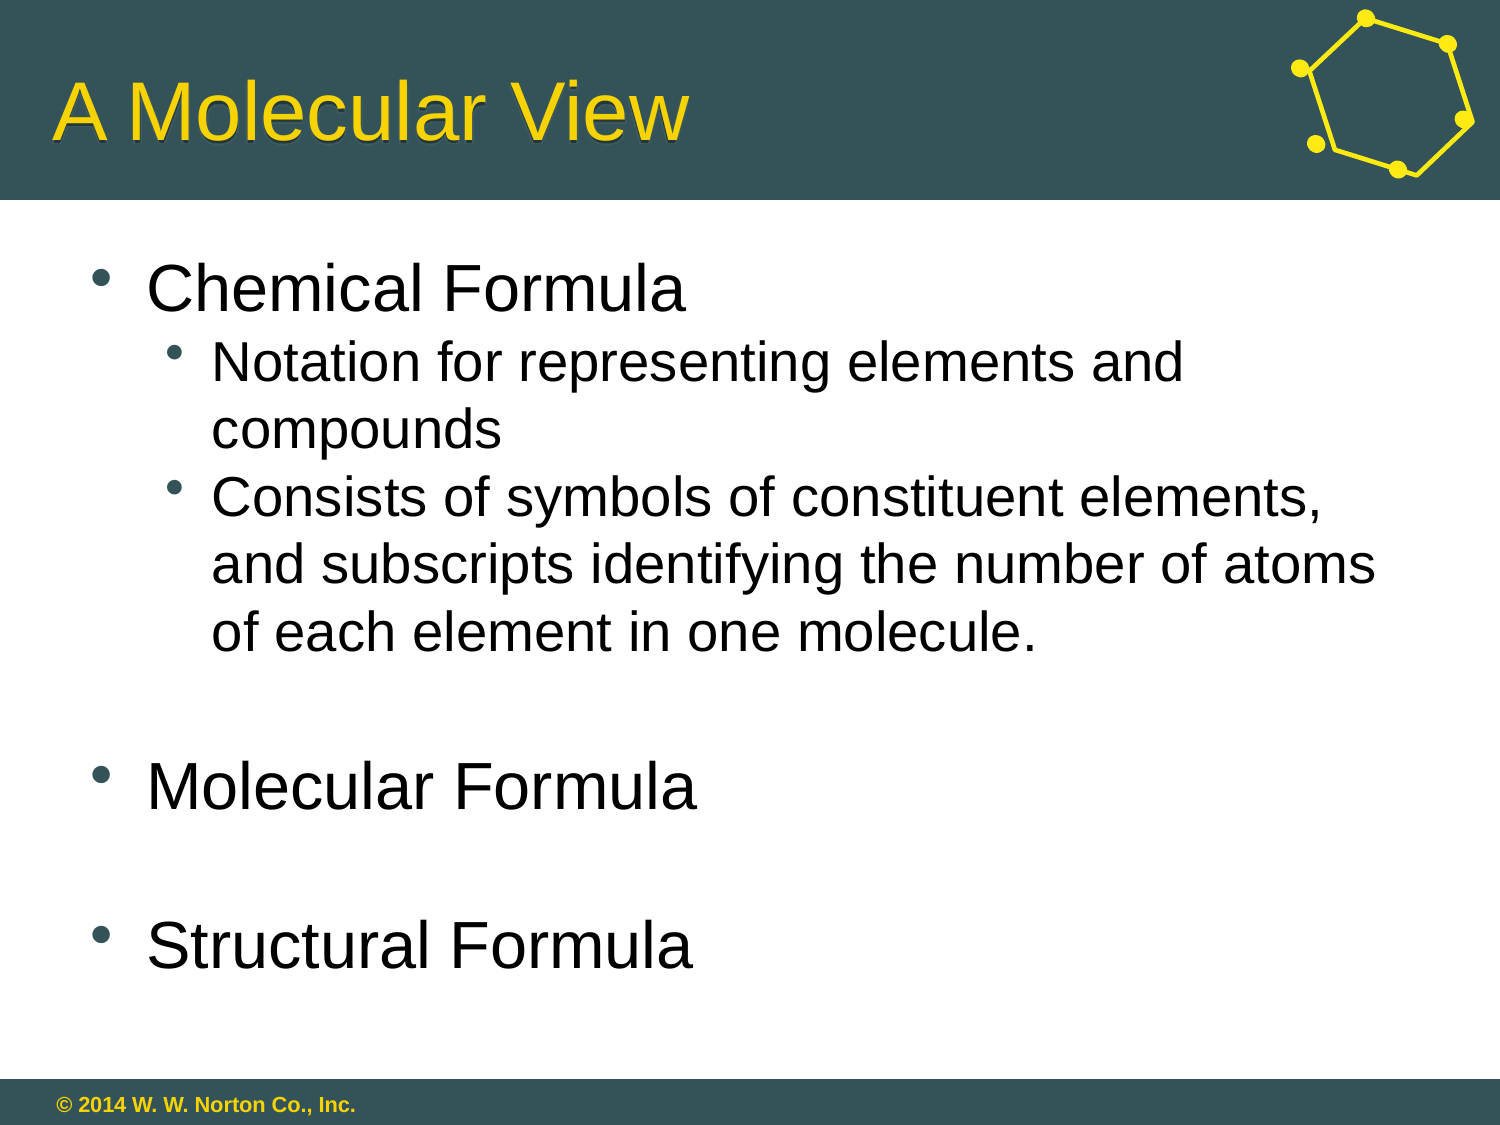

# A Molecular View
Chemical Formula
Notation for representing elements and compounds
Consists of symbols of constituent elements, and subscripts identifying the number of atoms of each element in one molecule.
Molecular Formula
Structural Formula